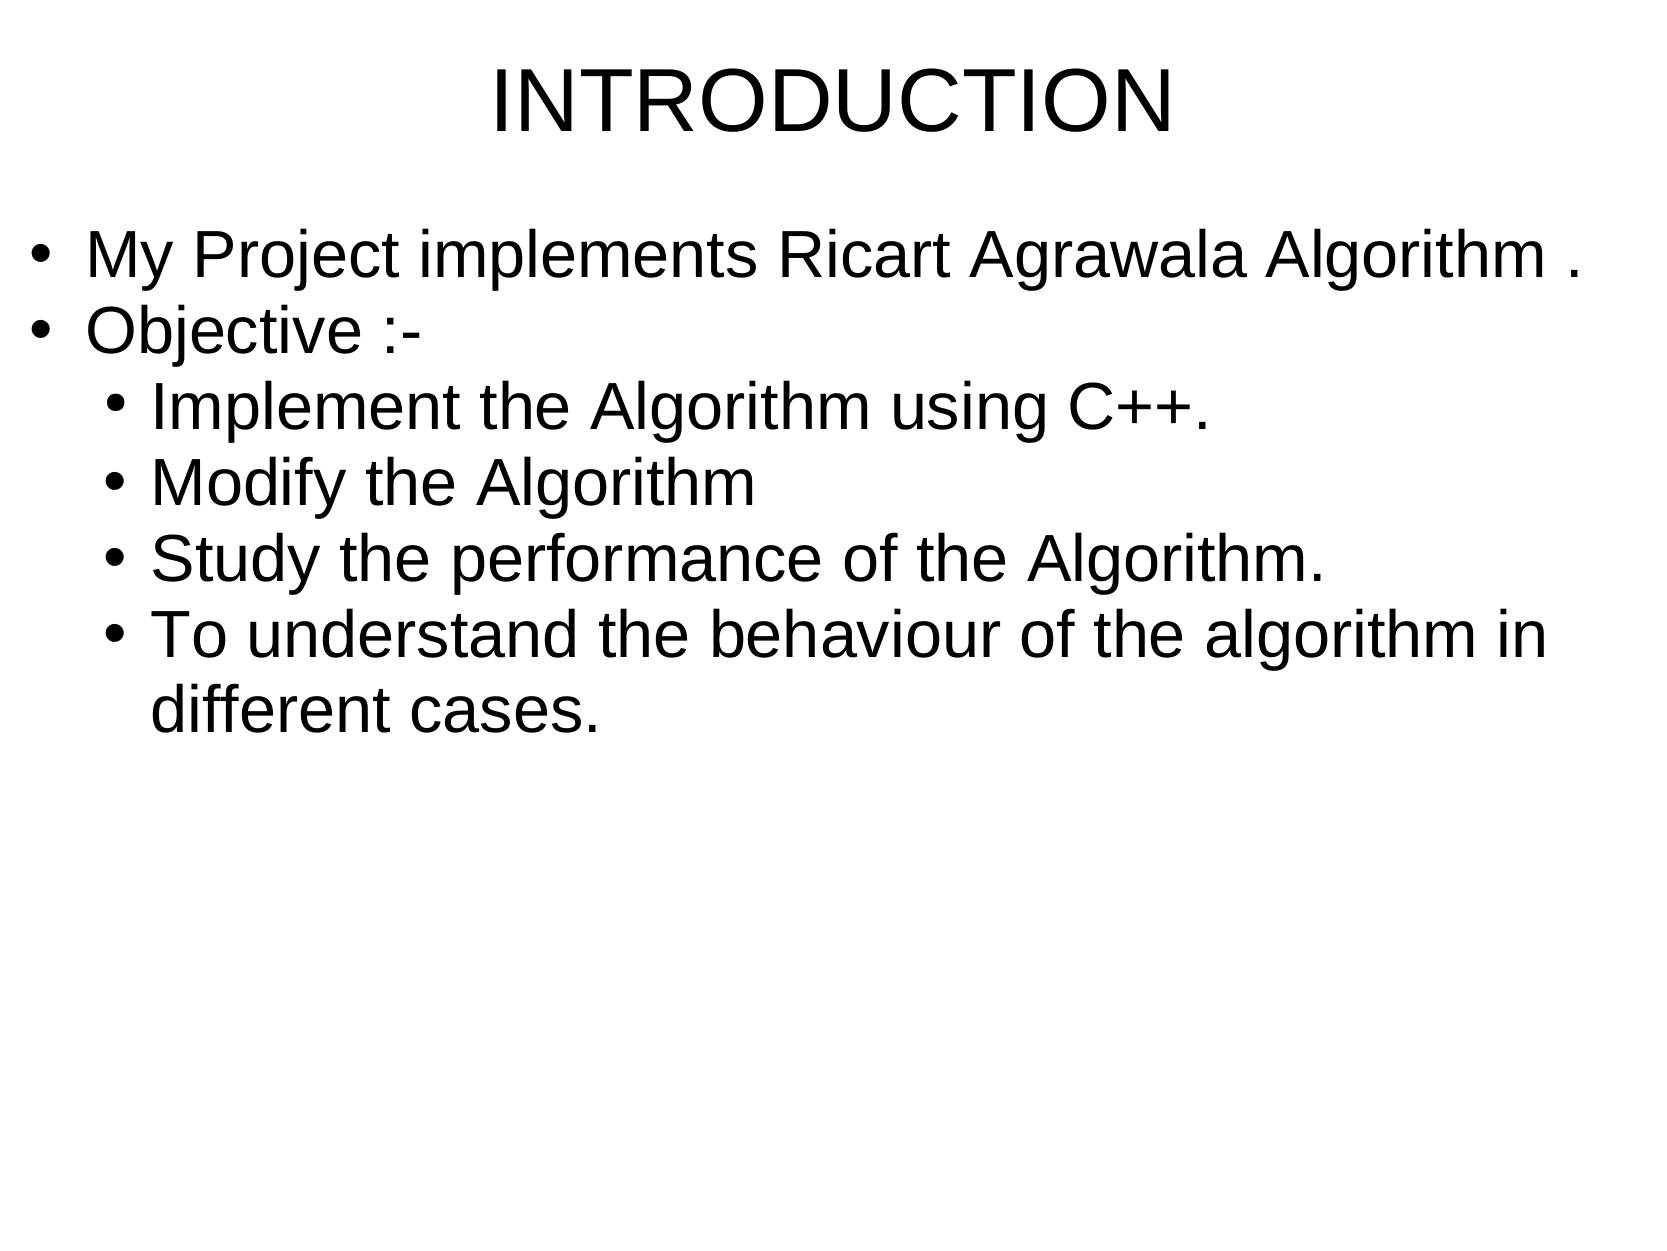

# INTRODUCTION
My Project implements Ricart Agrawala Algorithm .
Objective :-
Implement the Algorithm using C++.
Modify the Algorithm
Study the performance of the Algorithm.
To understand the behaviour of the algorithm in different cases.